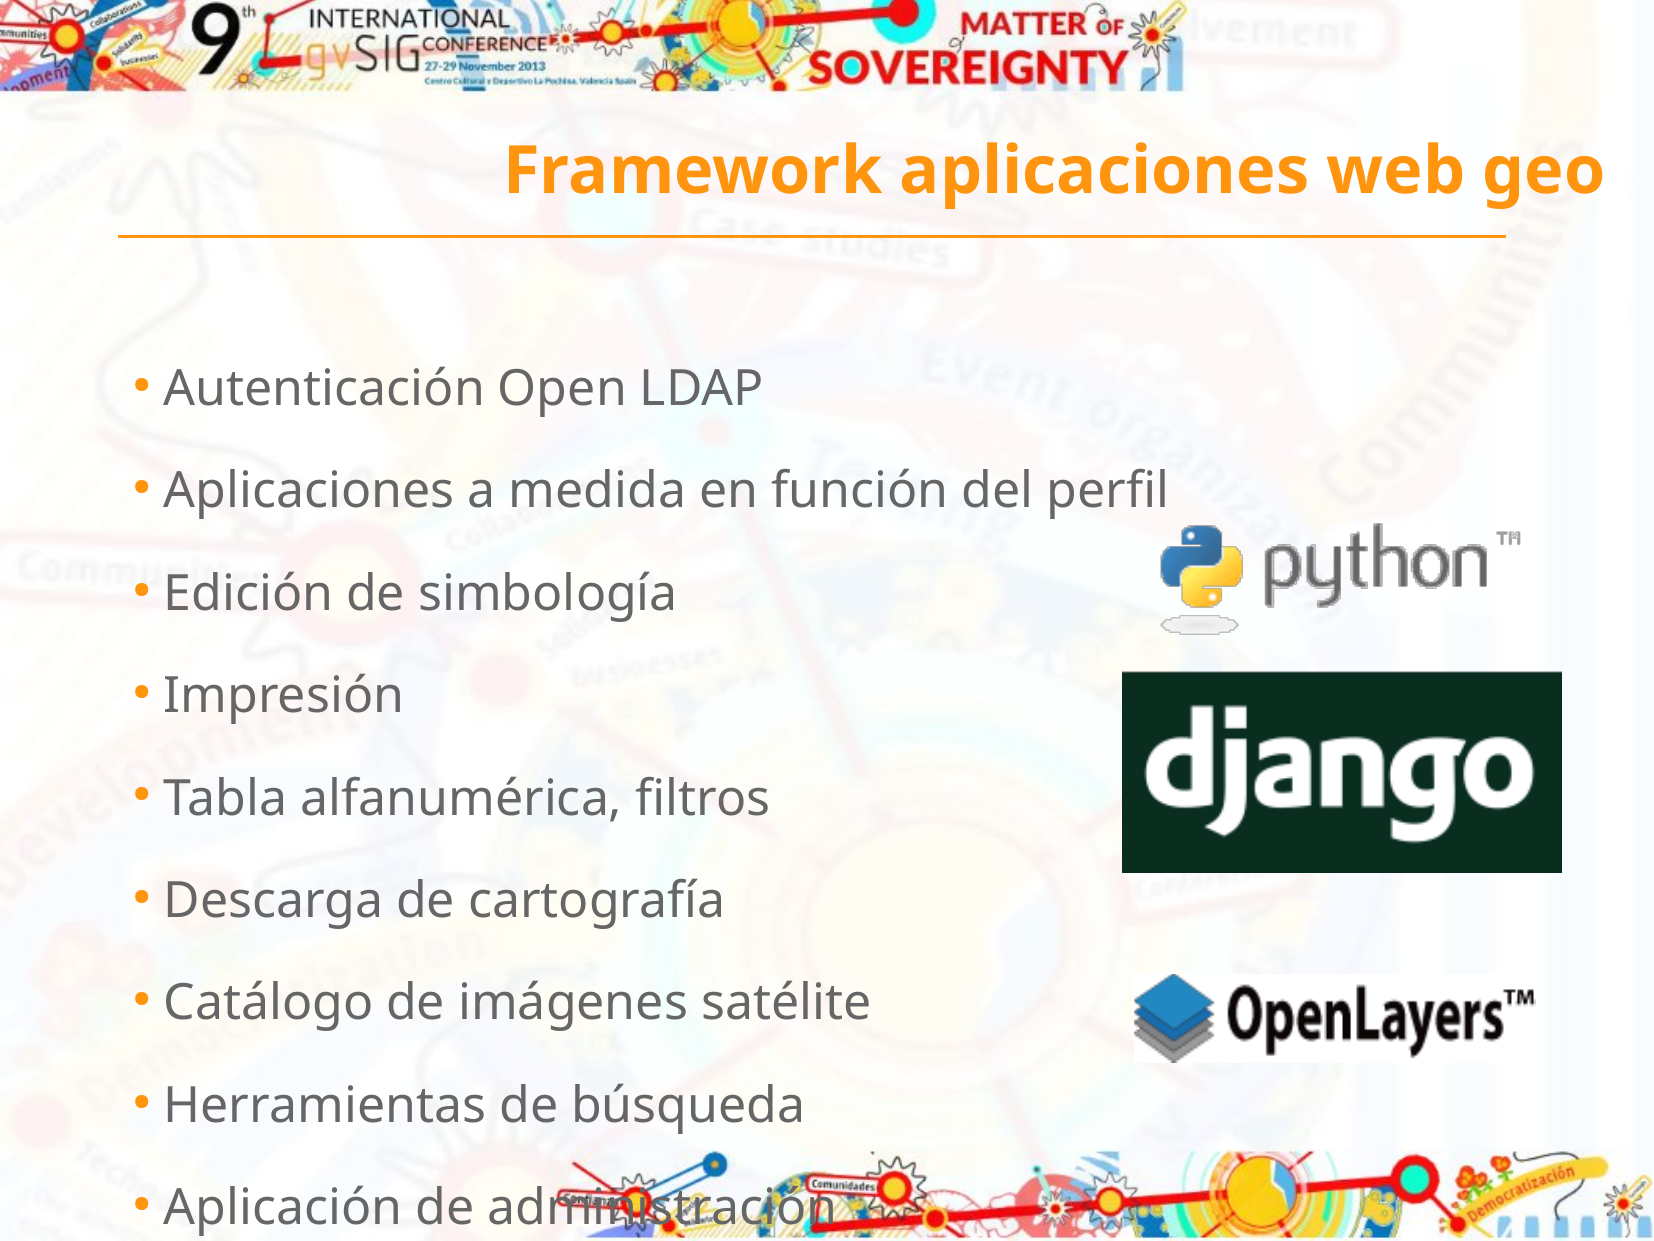

# Framework aplicaciones web geo
 Autenticación Open LDAP
 Aplicaciones a medida en función del perfil
 Edición de simbología
 Impresión
 Tabla alfanumérica, filtros
 Descarga de cartografía
 Catálogo de imágenes satélite
 Herramientas de búsqueda
 Aplicación de administración